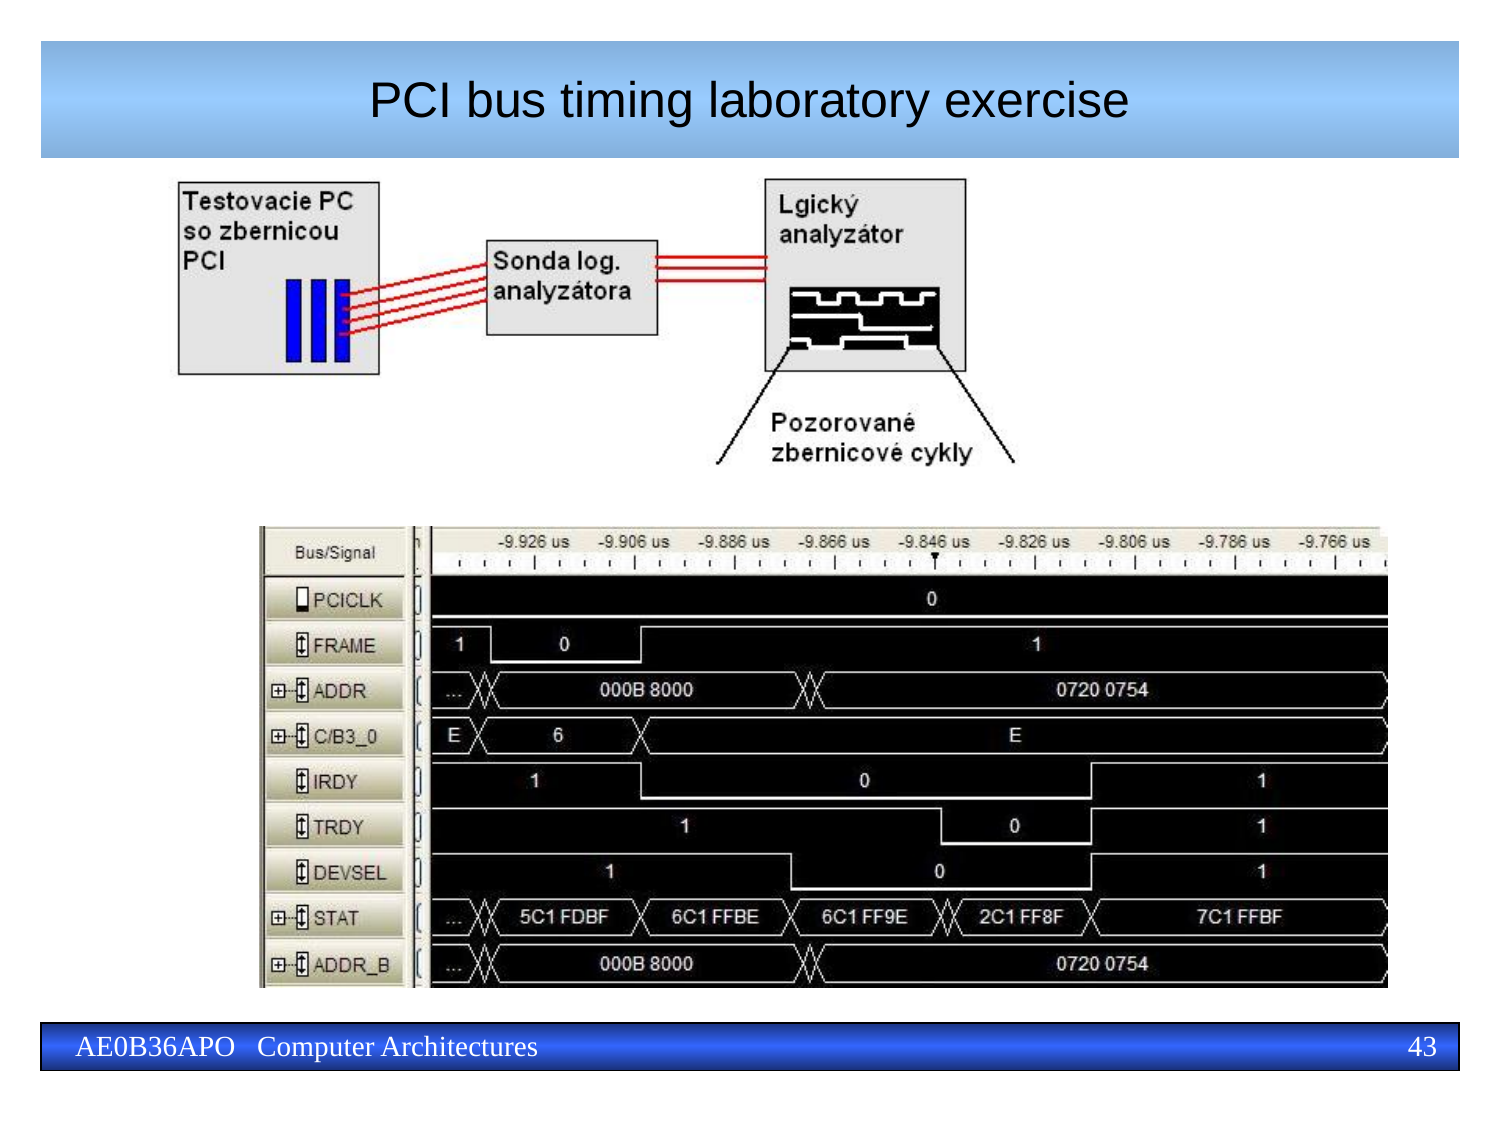

# PCI bus timing laboratory exercise
AE0B36APO Computer Architectures
43